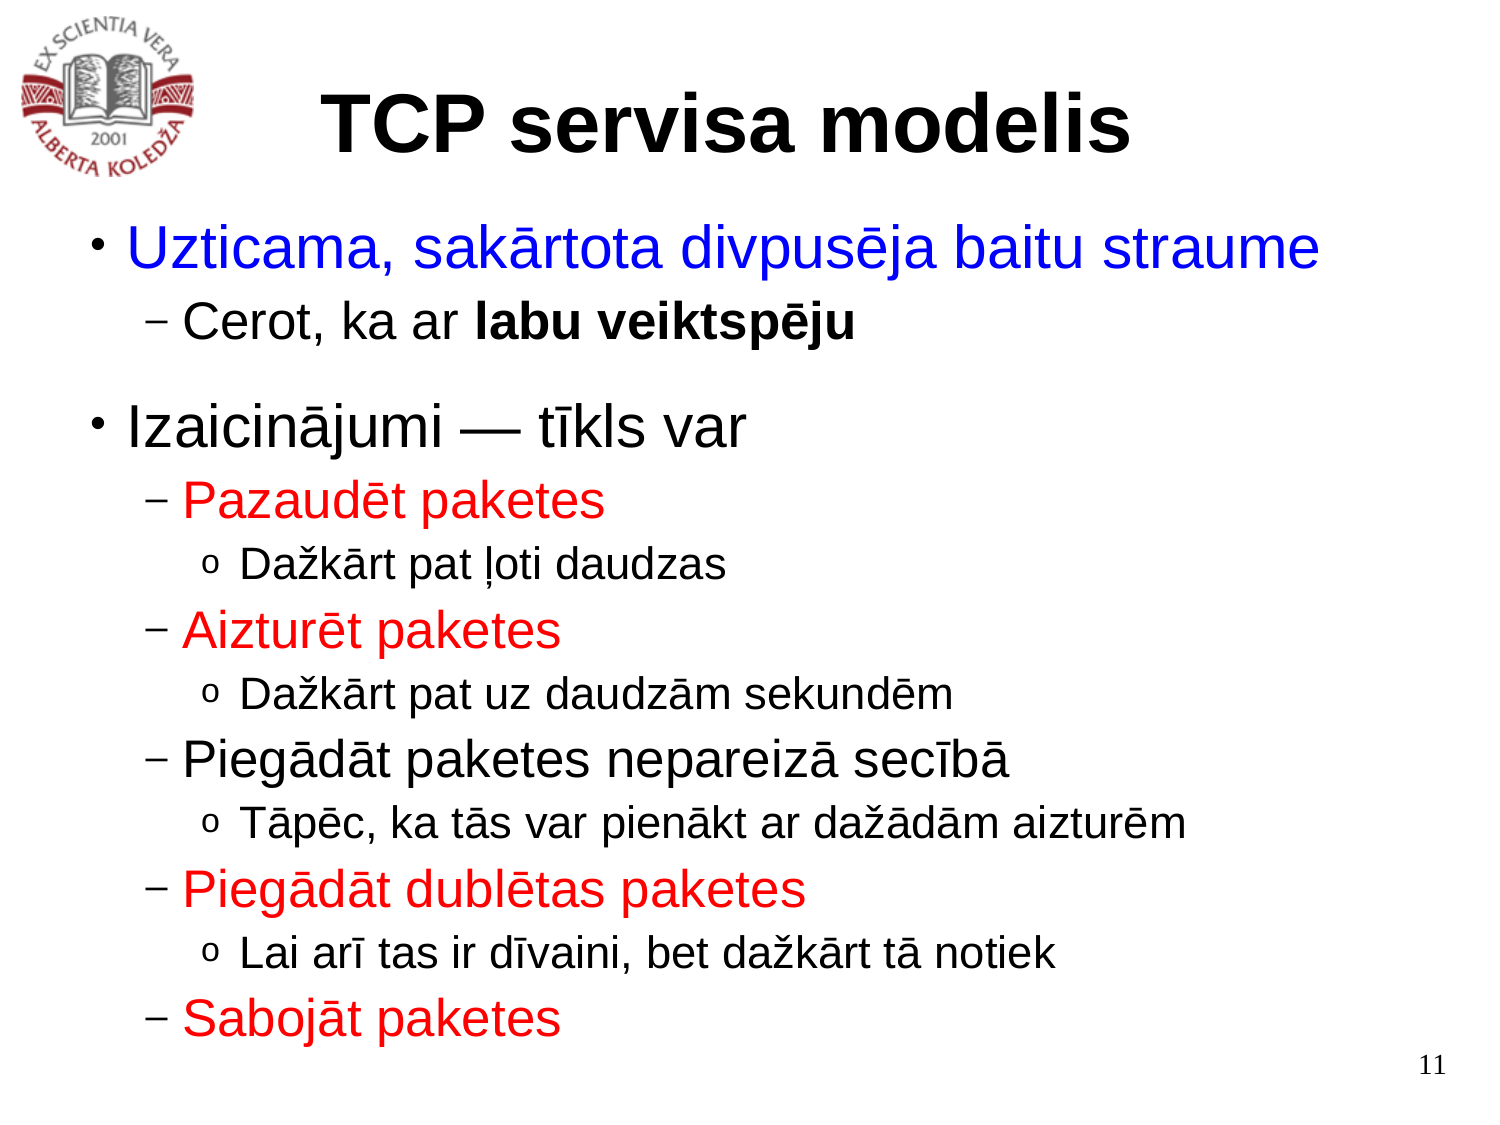

# TCP servisa modelis
Uzticama, sakārtota divpusēja baitu straume
Cerot, ka ar labu veiktspēju
Izaicinājumi — tīkls var
Pazaudēt paketes
Dažkārt pat ļoti daudzas
Aizturēt paketes
Dažkārt pat uz daudzām sekundēm
Piegādāt paketes nepareizā secībā
Tāpēc, ka tās var pienākt ar dažādām aizturēm
Piegādāt dublētas paketes
Lai arī tas ir dīvaini, bet dažkārt tā notiek
Sabojāt paketes
9